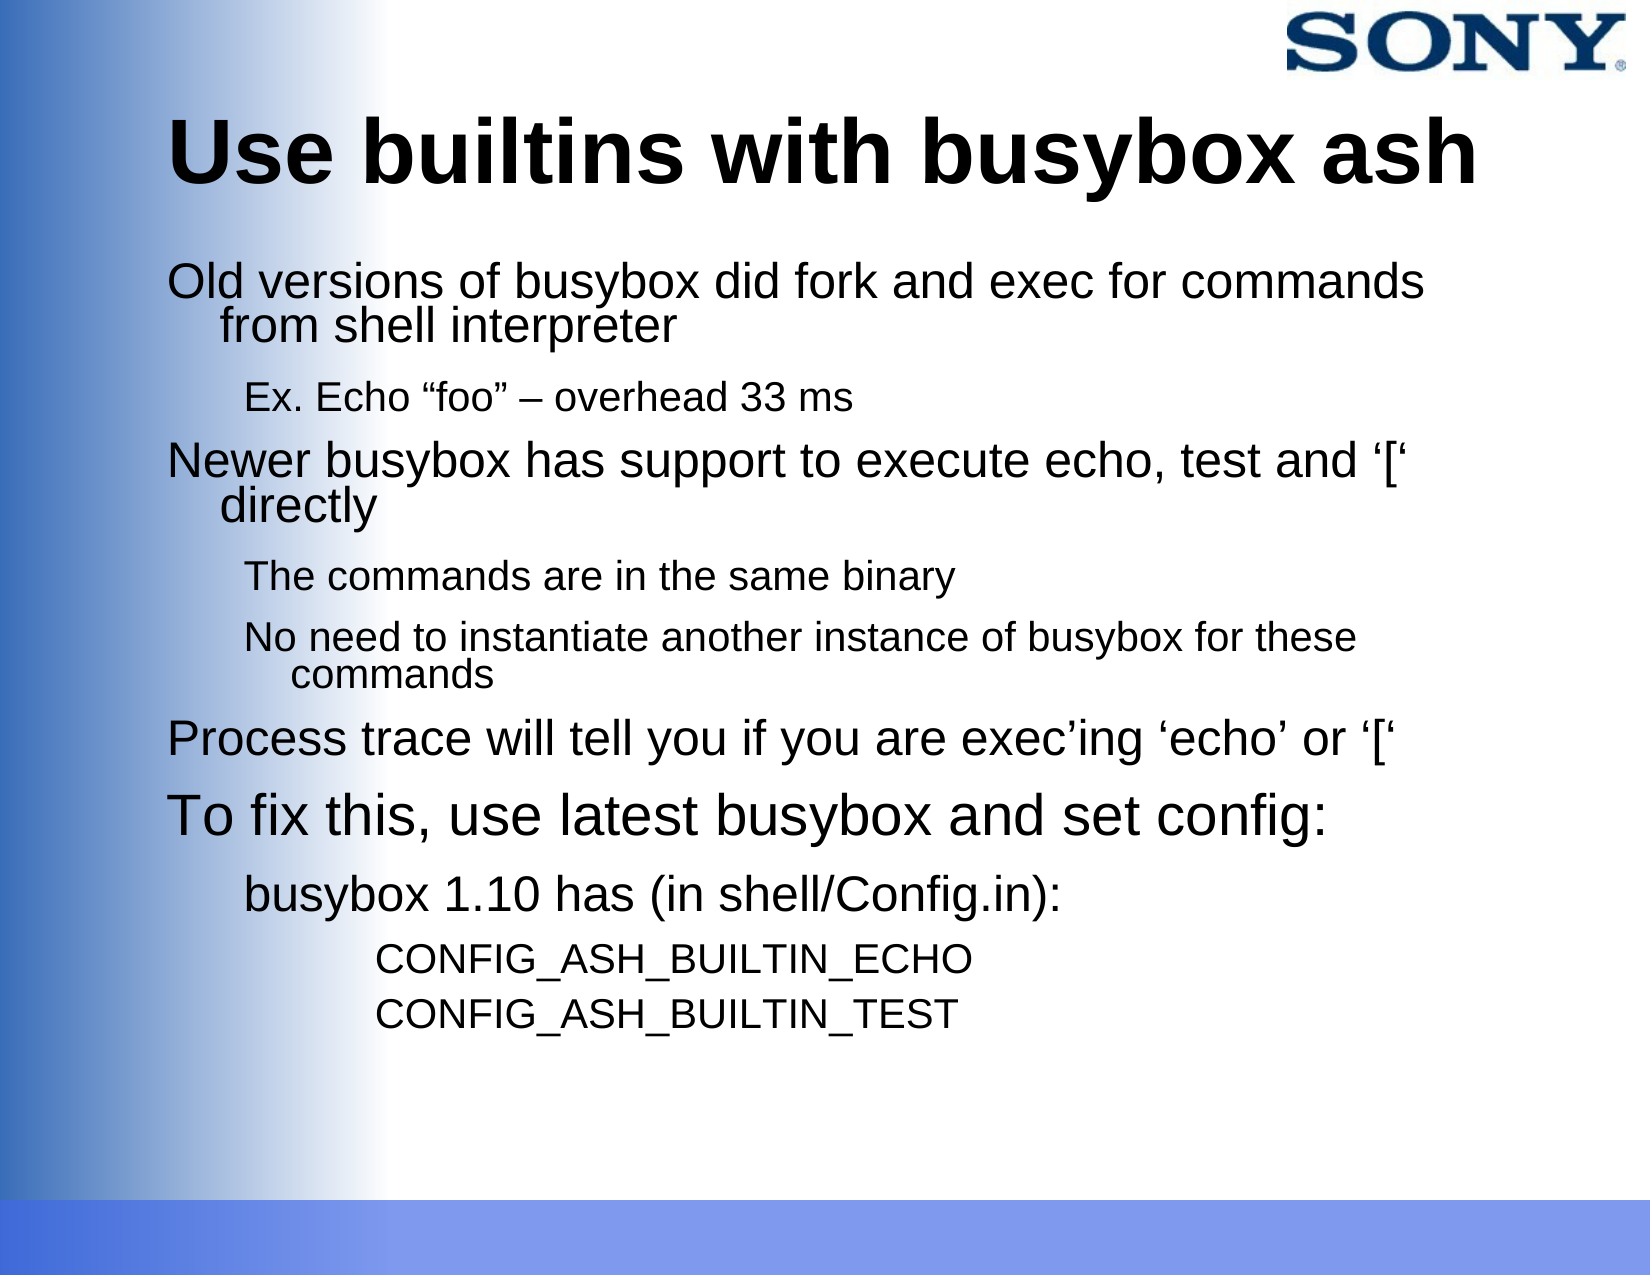

# Use builtins with busybox ash
Old versions of busybox did fork and exec for commands from shell interpreter
Ex. Echo “foo” – overhead 33 ms
Newer busybox has support to execute echo, test and ‘[‘ directly
The commands are in the same binary
No need to instantiate another instance of busybox for these commands
Process trace will tell you if you are exec’ing ‘echo’ or ‘[‘
To fix this, use latest busybox and set config:
busybox 1.10 has (in shell/Config.in):
	CONFIG_ASH_BUILTIN_ECHO
	CONFIG_ASH_BUILTIN_TEST